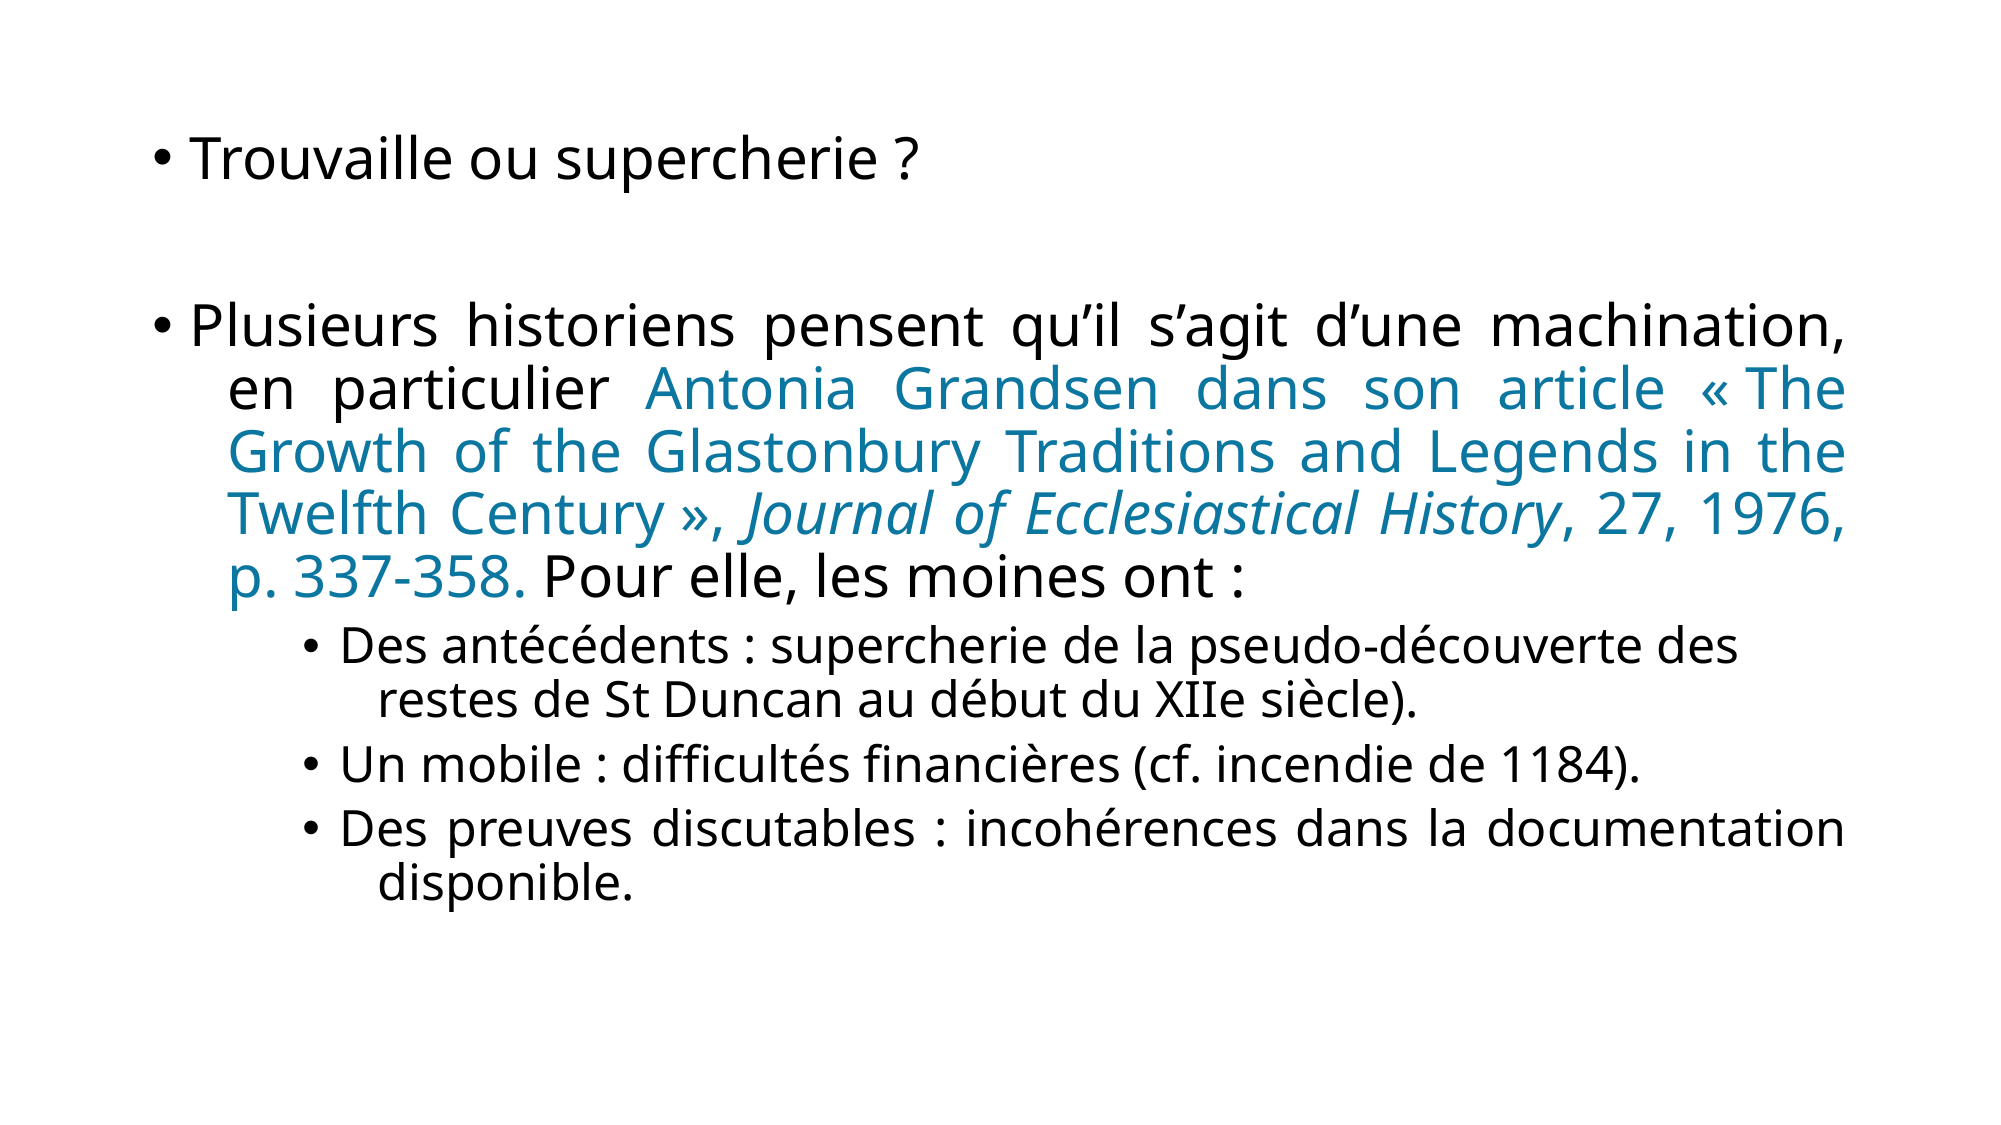

# Trouvaille ou supercherie ?
Plusieurs historiens pensent qu’il s’agit d’une machination, en particulier Antonia Grandsen dans son article « The Growth of the Glastonbury Traditions and Legends in the Twelfth Century », Journal of Ecclesiastical History, 27, 1976, p. 337-358. Pour elle, les moines ont :
Des antécédents : supercherie de la pseudo-découverte des restes de St Duncan au début du XIIe siècle).
Un mobile : difficultés financières (cf. incendie de 1184).
Des preuves discutables : incohérences dans la documentation disponible.